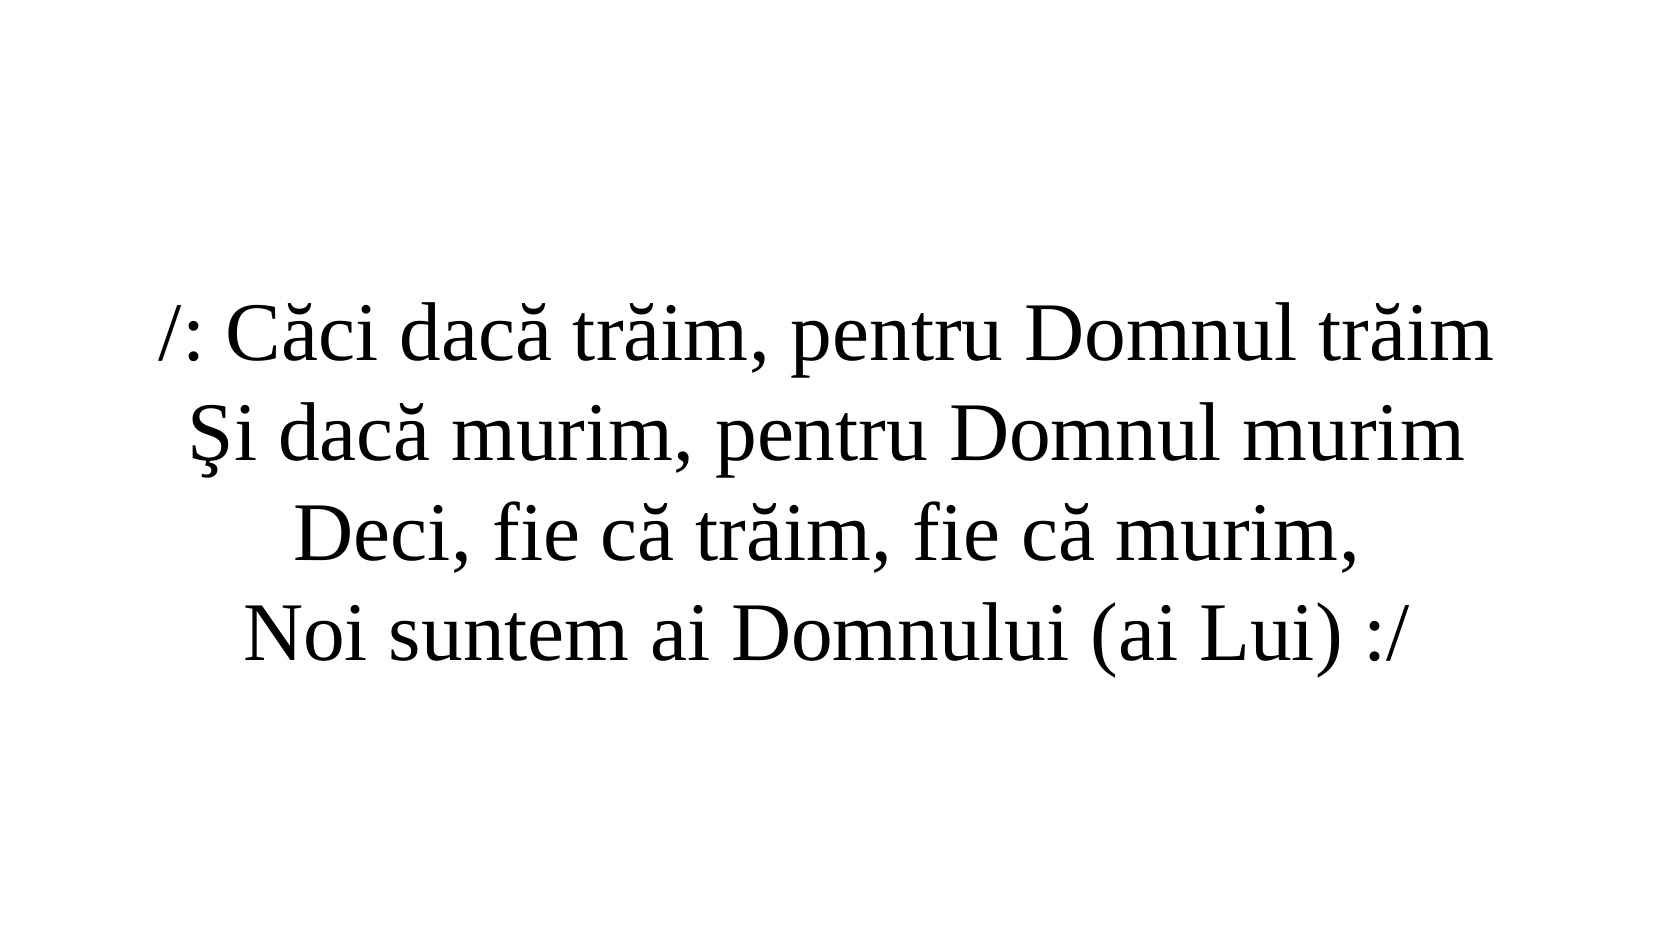

# /: Căci dacă trăim, pentru Domnul trăim Şi dacă murim, pentru Domnul murim Deci, fie că trăim, fie că murim, Noi suntem ai Domnului (ai Lui) :/